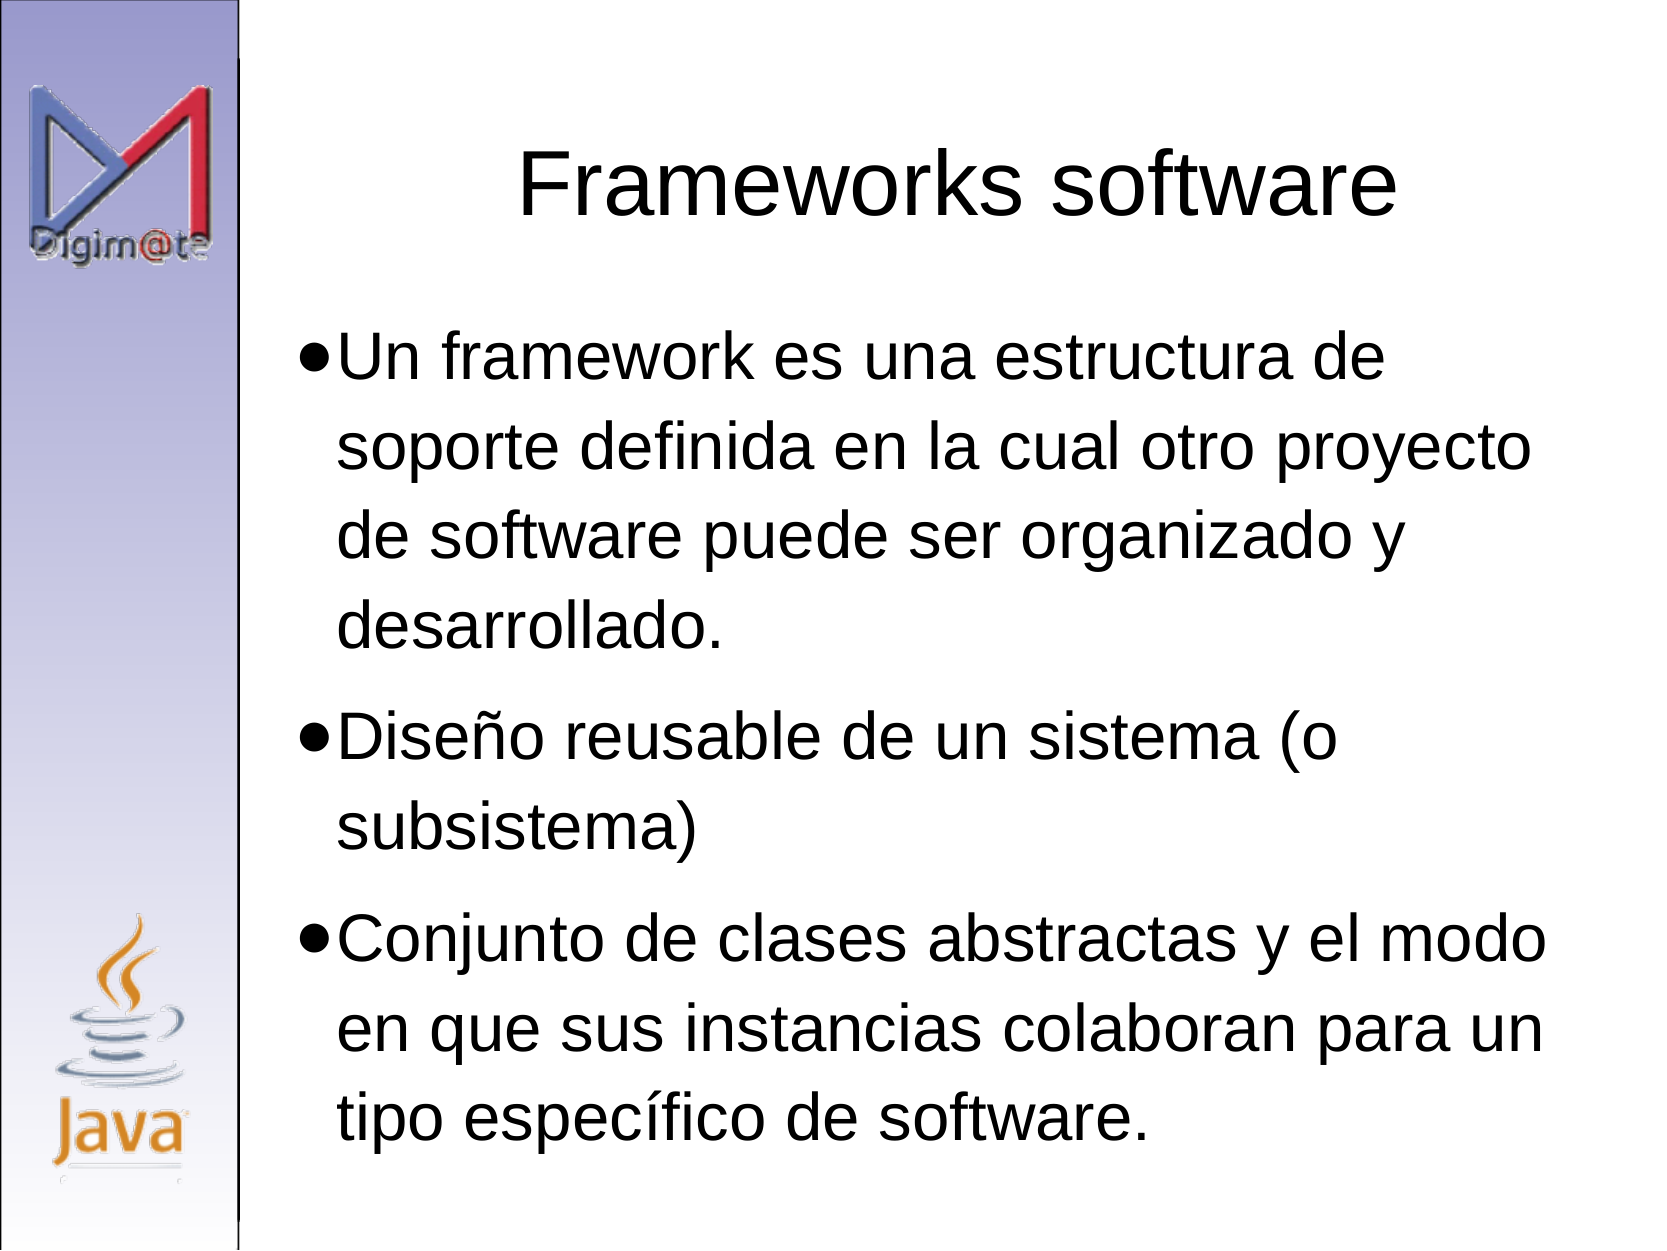

# Frameworks software
Un framework es una estructura de soporte definida en la cual otro proyecto de software puede ser organizado y desarrollado.
Diseño reusable de un sistema (o subsistema)
Conjunto de clases abstractas y el modo en que sus instancias colaboran para un tipo específico de software.